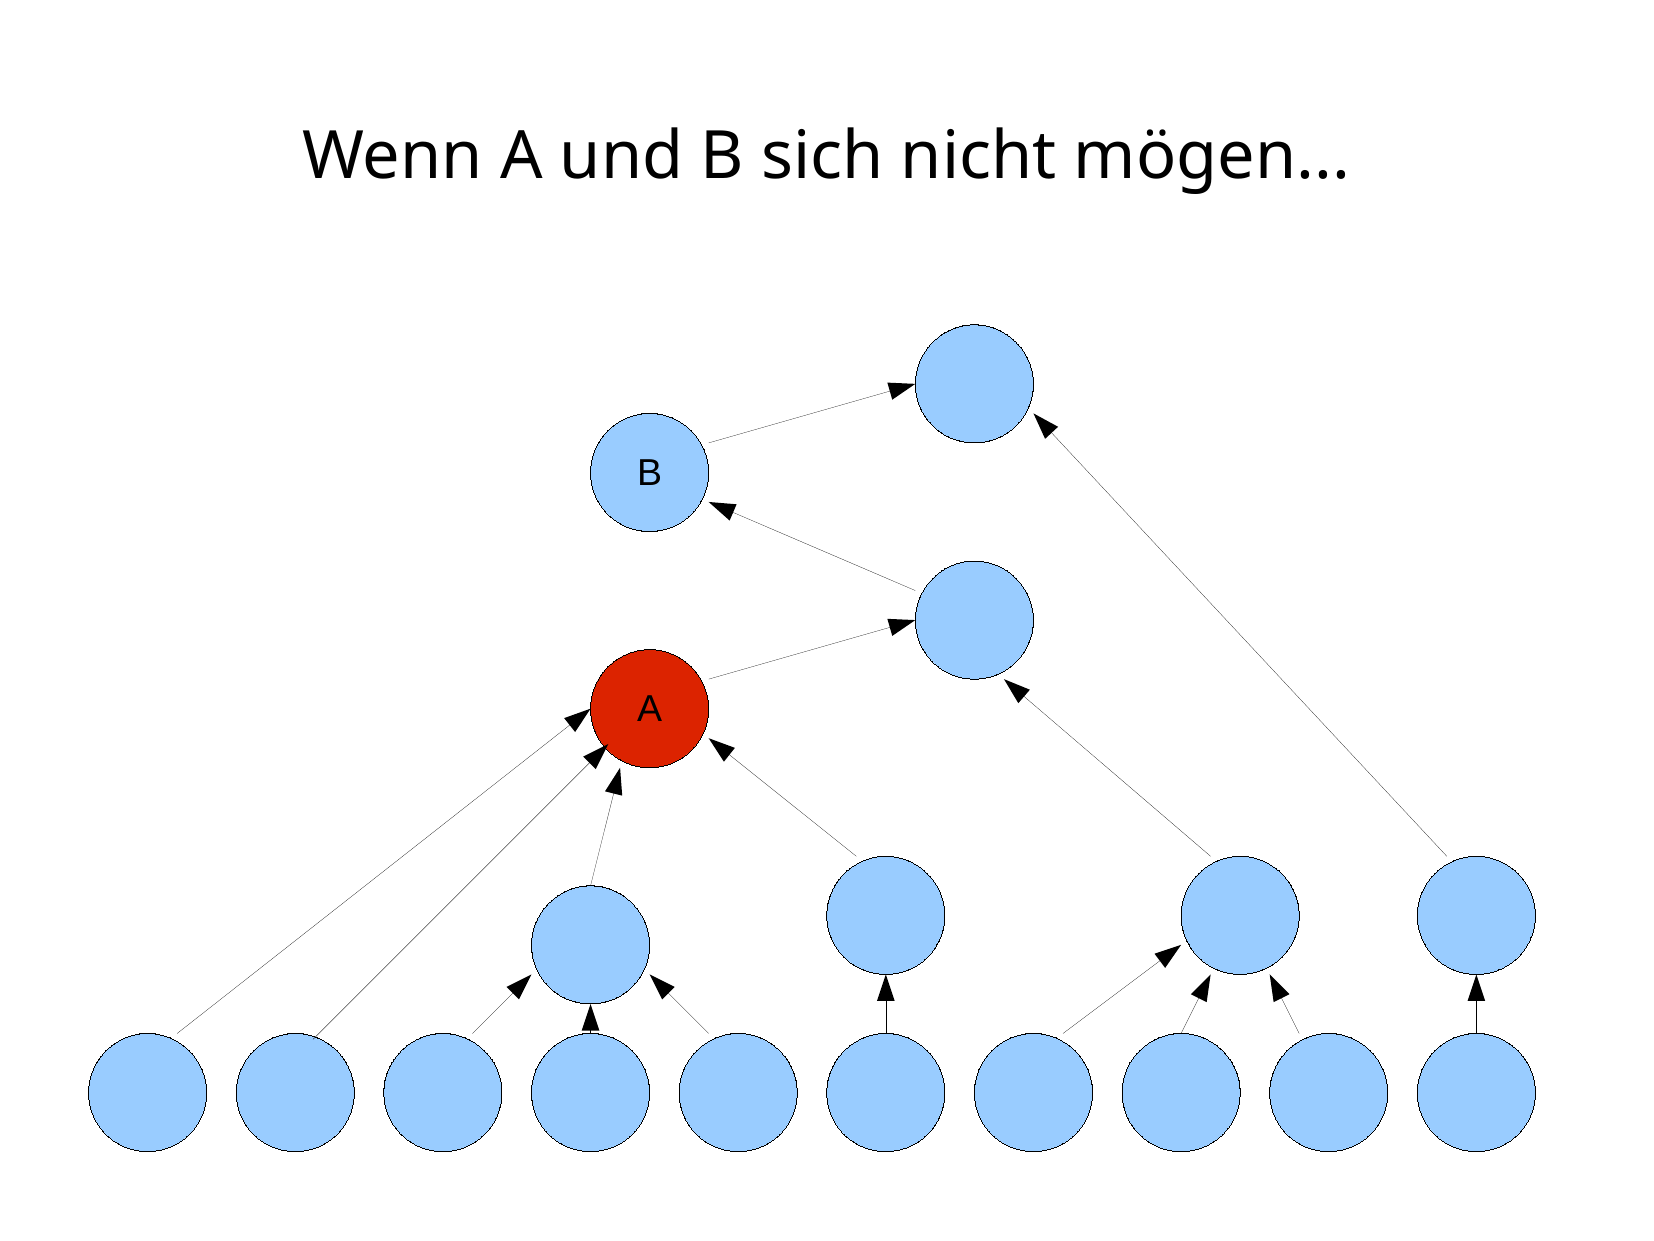

# Wenn A und B sich nicht mögen...
B
A